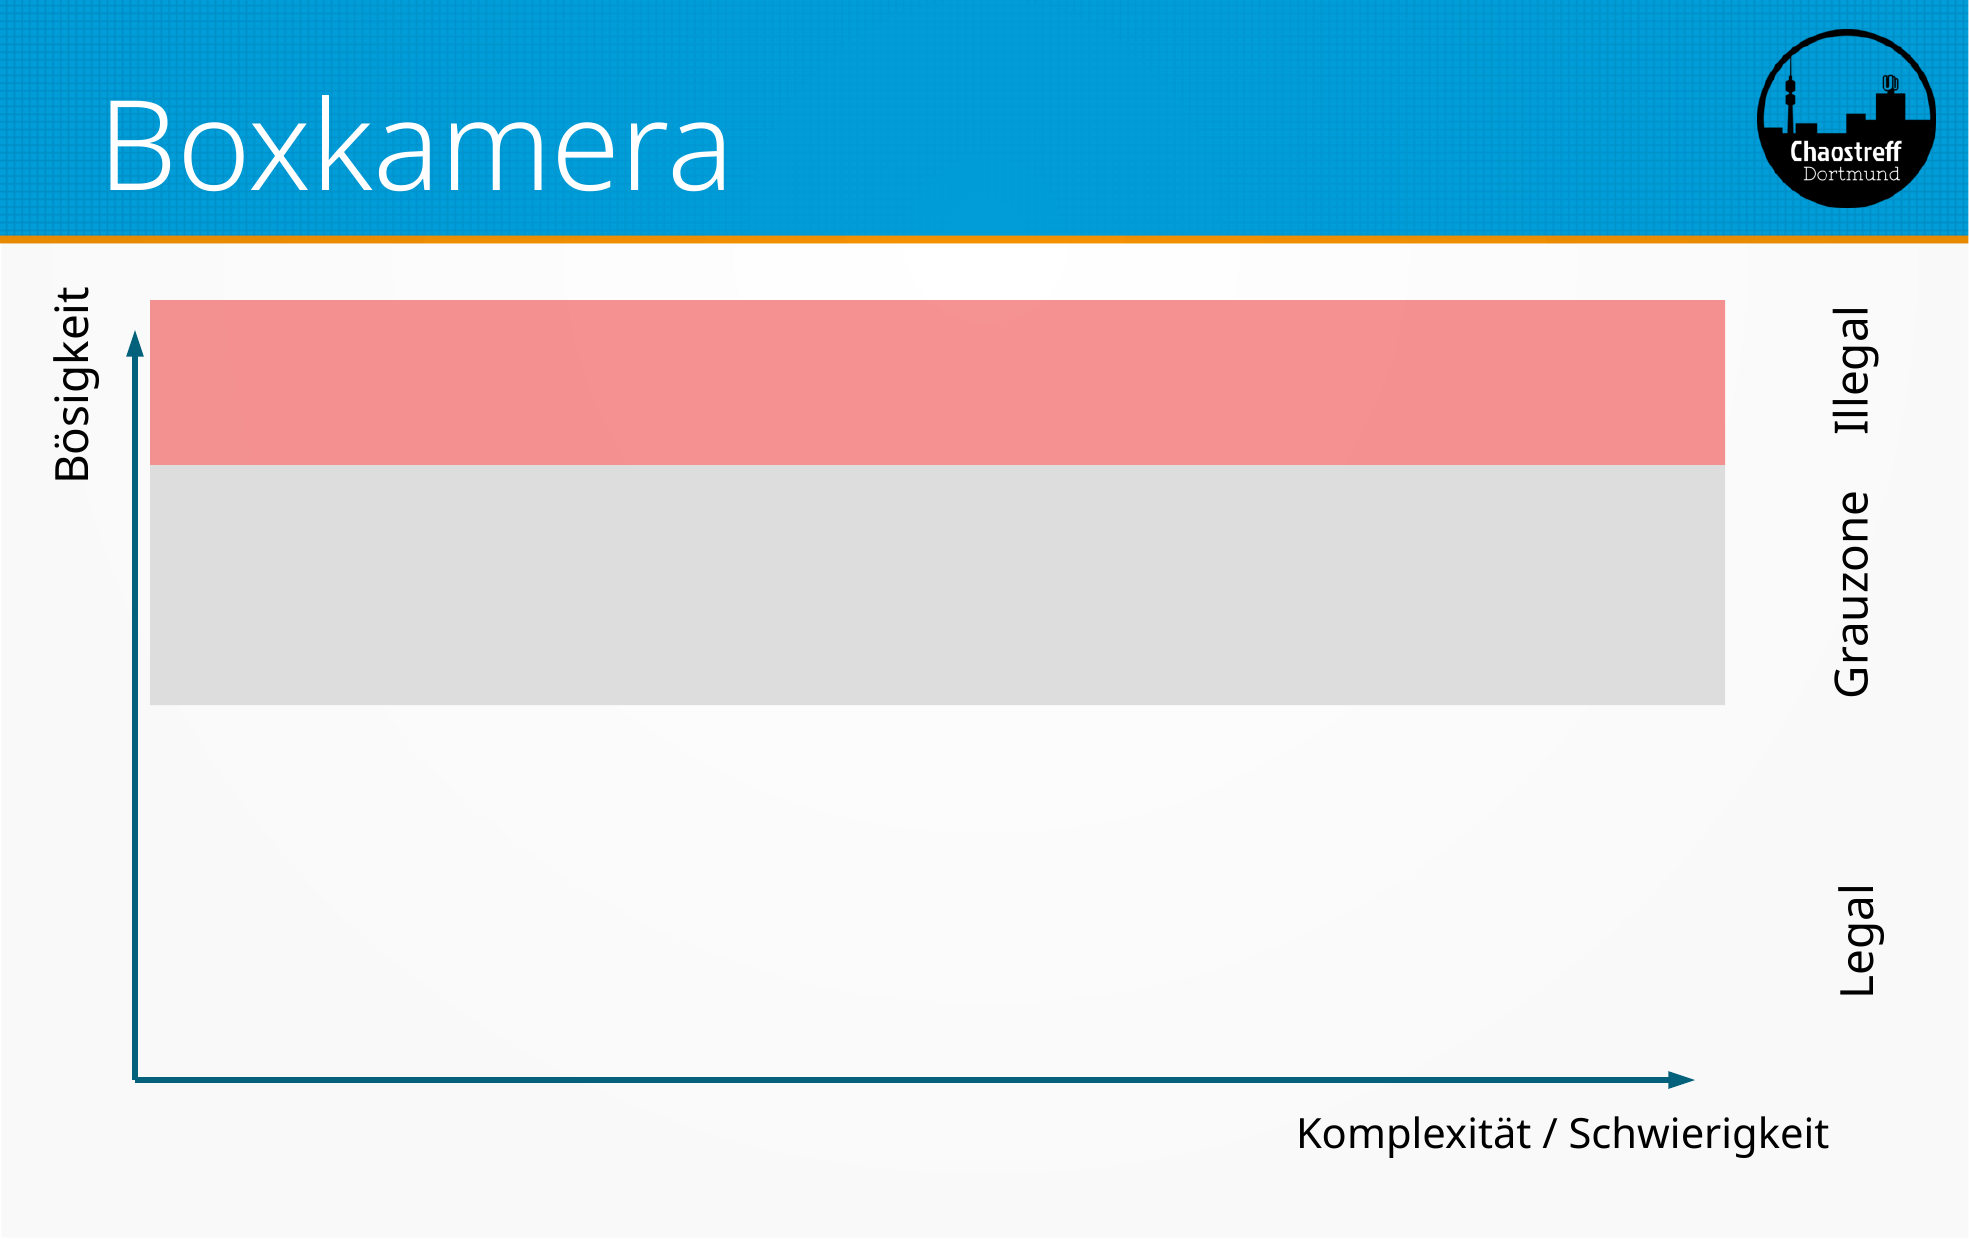

# Boxkamera
Illegal
Bösigkeit
Grauzone
Legal
Komplexität / Schwierigkeit